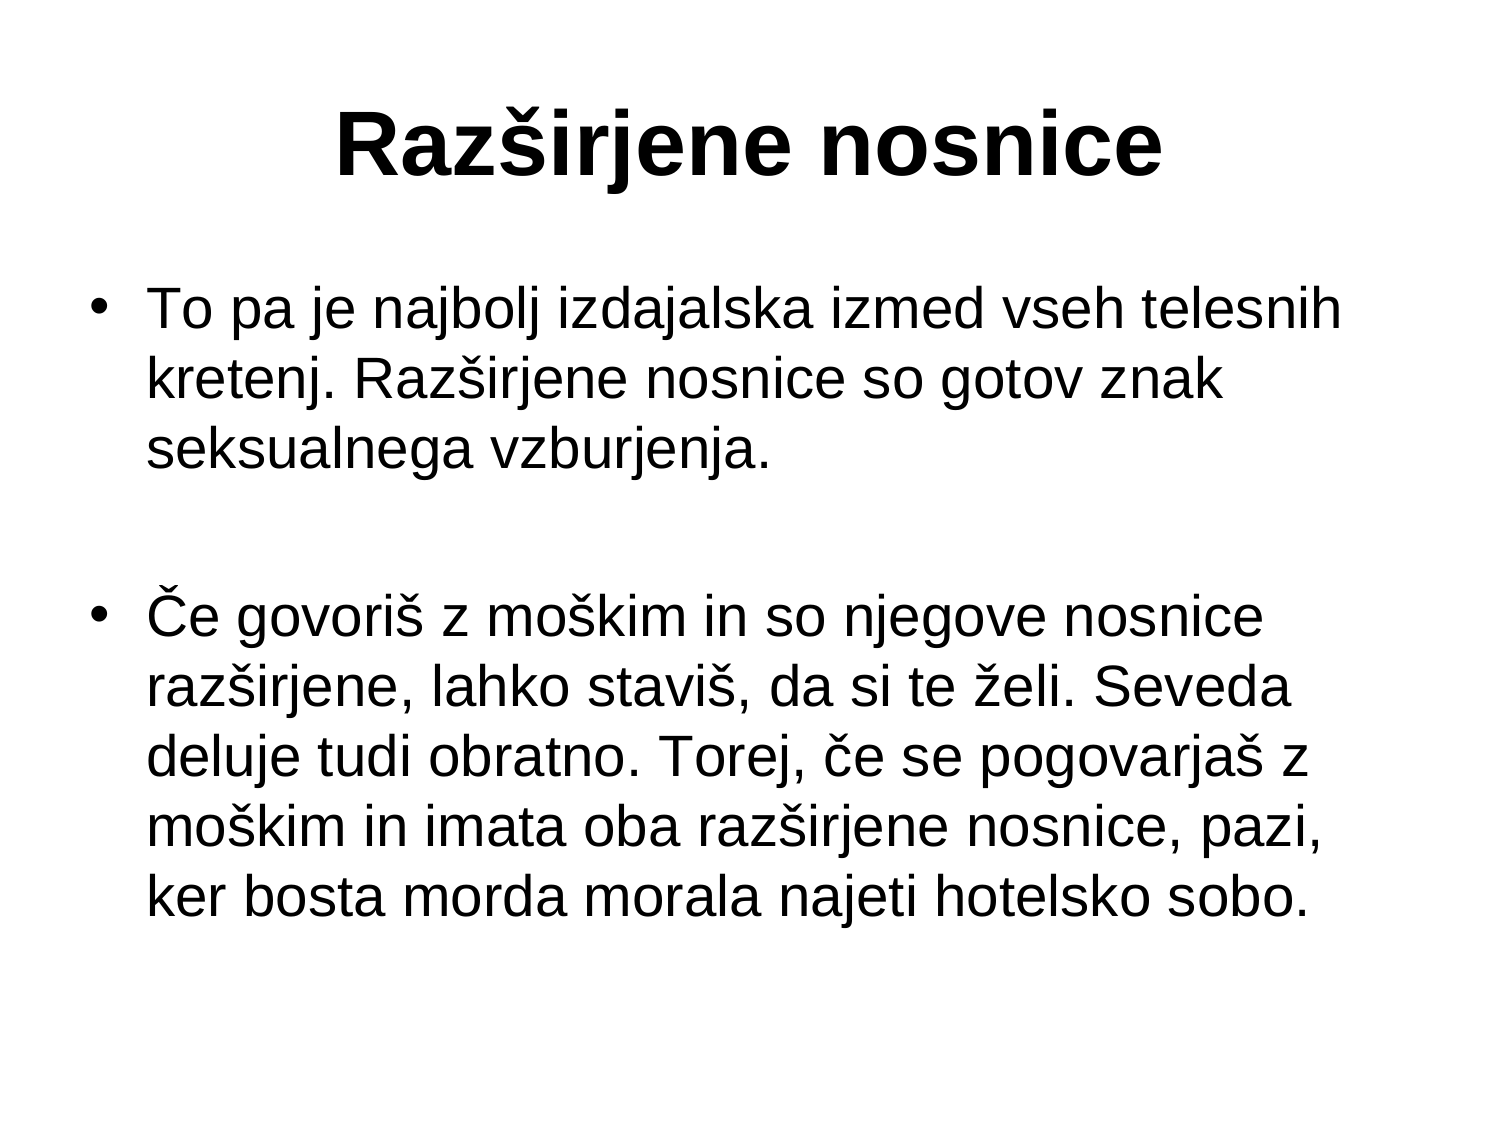

# Razširjene nosnice
To pa je najbolj izdajalska izmed vseh telesnih kretenj. Razširjene nosnice so gotov znak seksualnega vzburjenja.
Če govoriš z moškim in so njegove nosnice razširjene, lahko staviš, da si te želi. Seveda deluje tudi obratno. Torej, če se pogovarjaš z moškim in imata oba razširjene nosnice, pazi, ker bosta morda morala najeti hotelsko sobo.